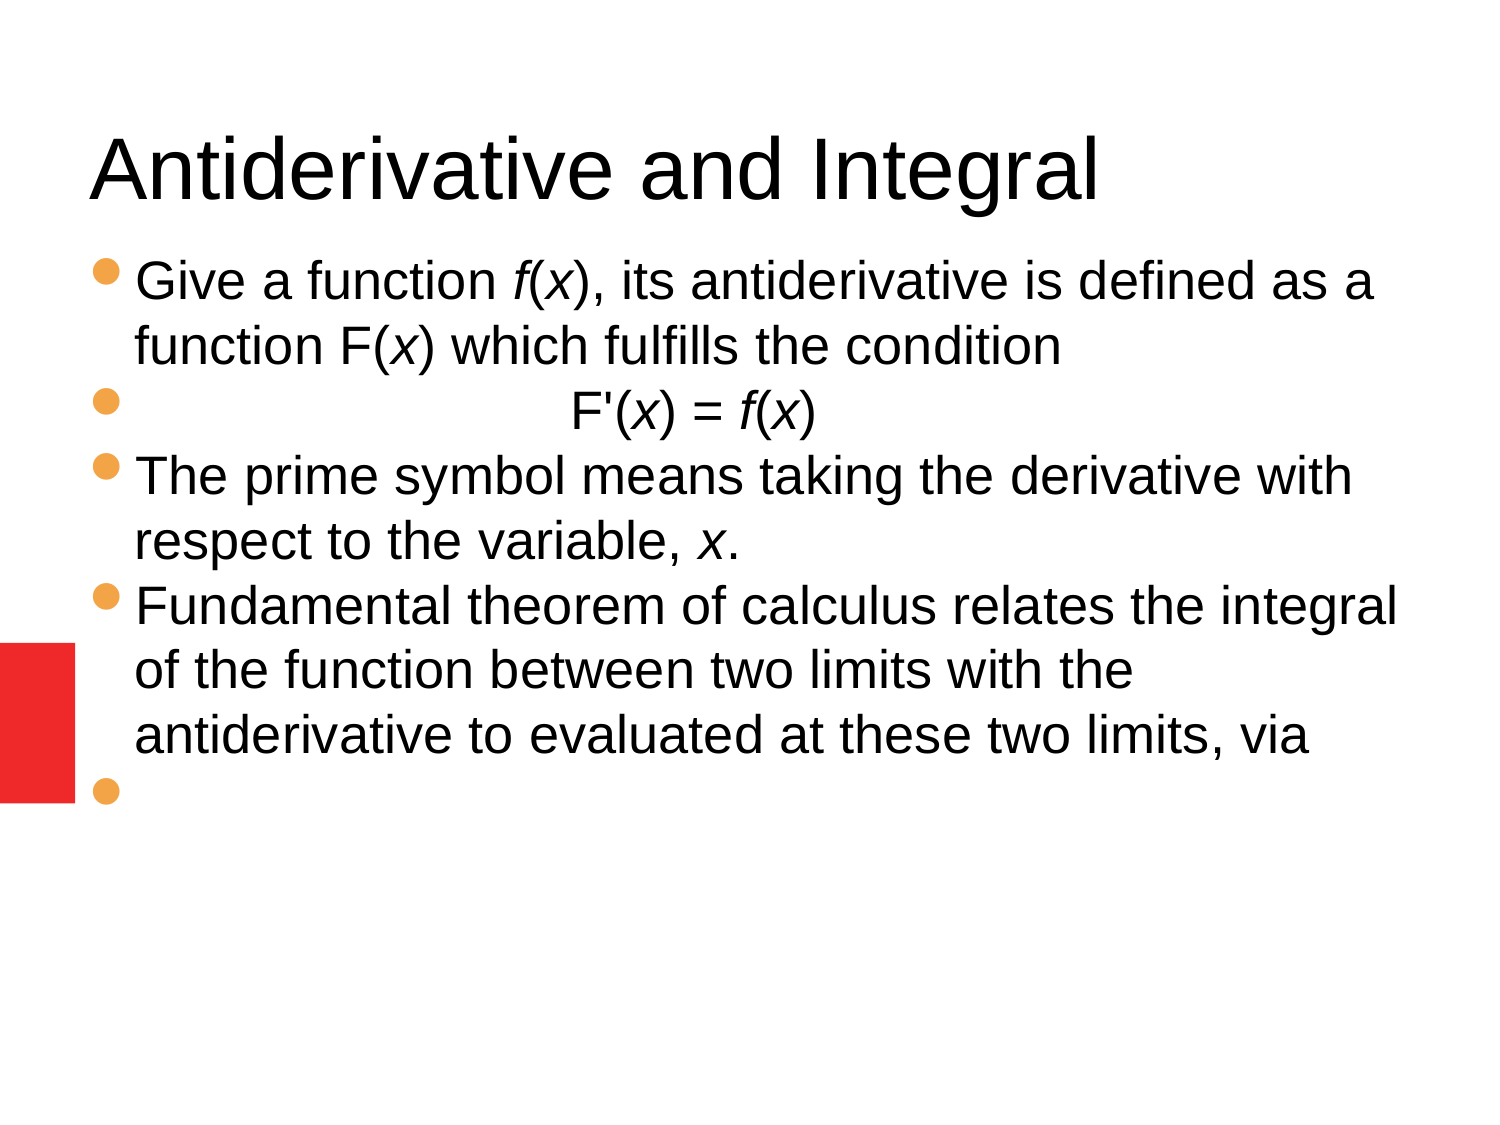

Antiderivative and Integral
Give a function f(x), its antiderivative is defined as a function F(x) which fulfills the condition
 F'(x) = f(x)
The prime symbol means taking the derivative with respect to the variable, x.
Fundamental theorem of calculus relates the integral of the function between two limits with the antiderivative to evaluated at these two limits, via